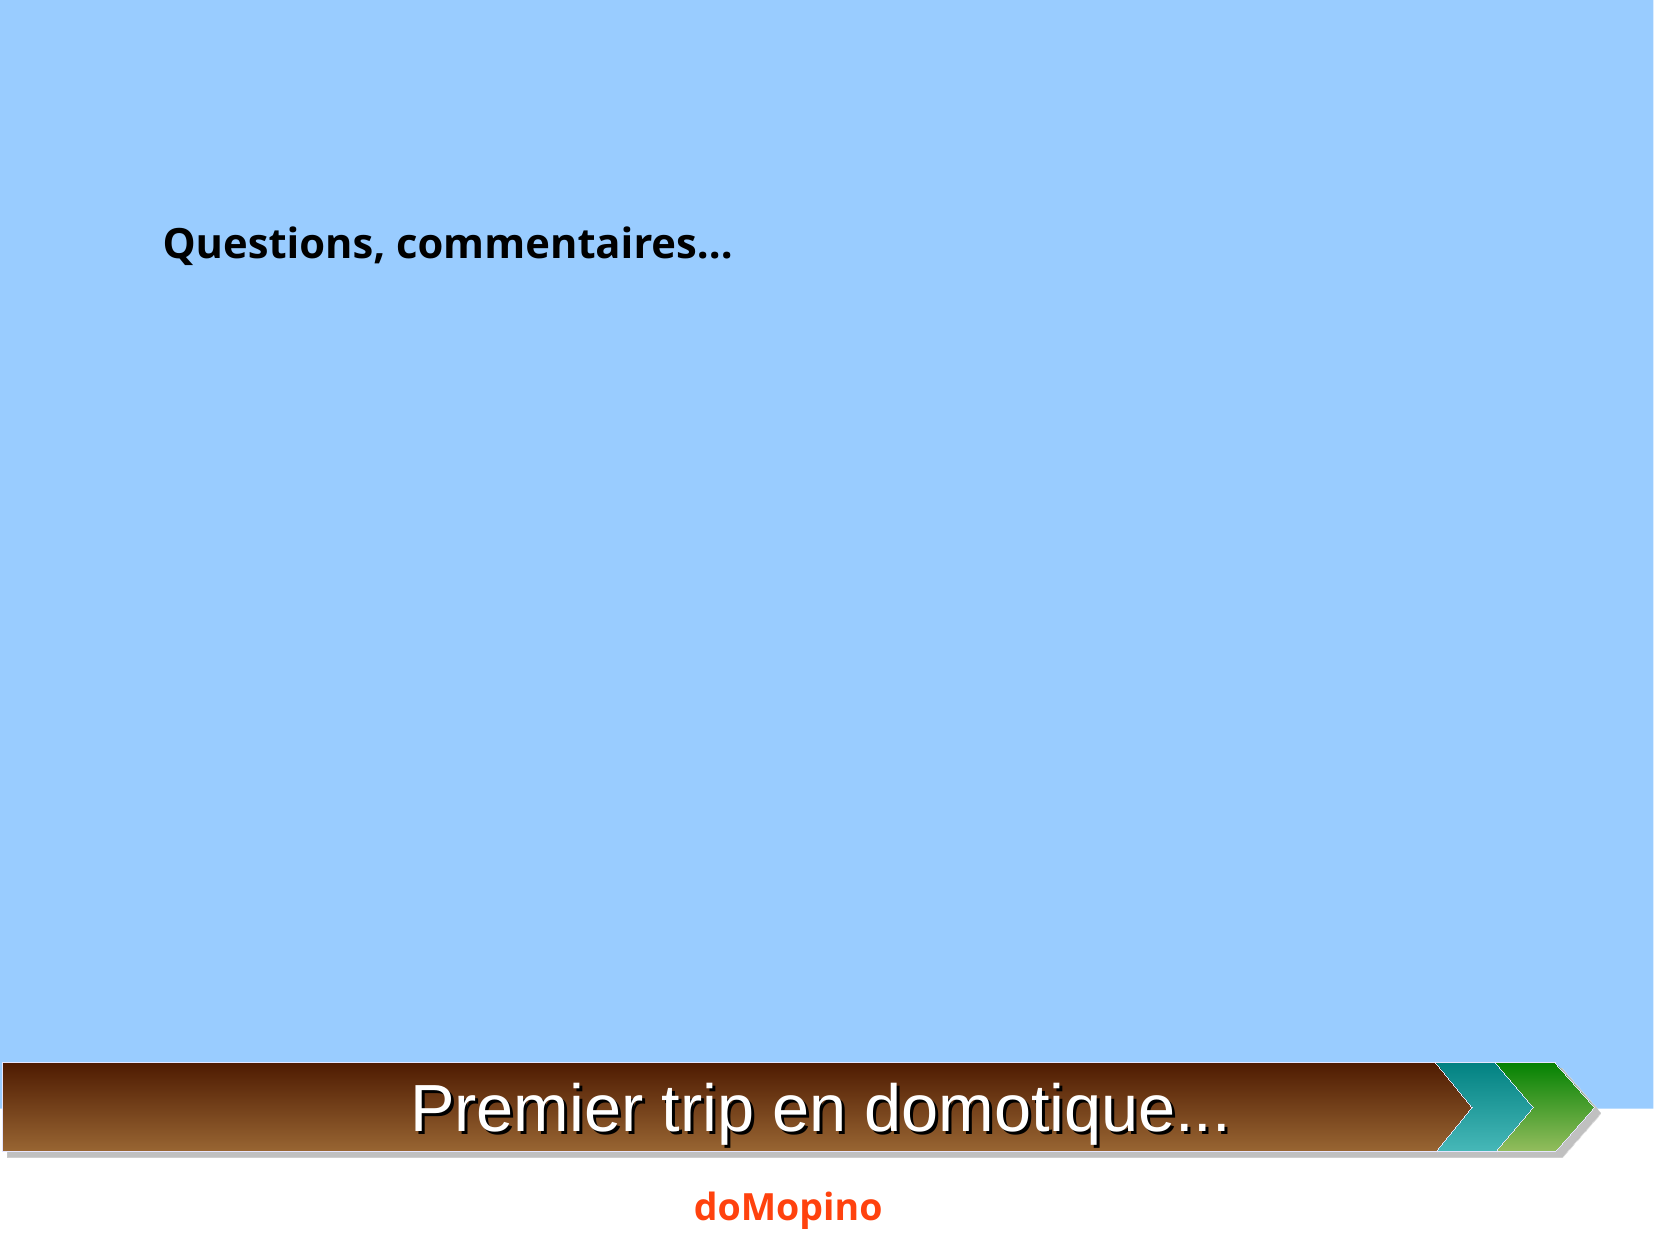

Questions, commentaires...
# Premier trip en domotique...
doMopino